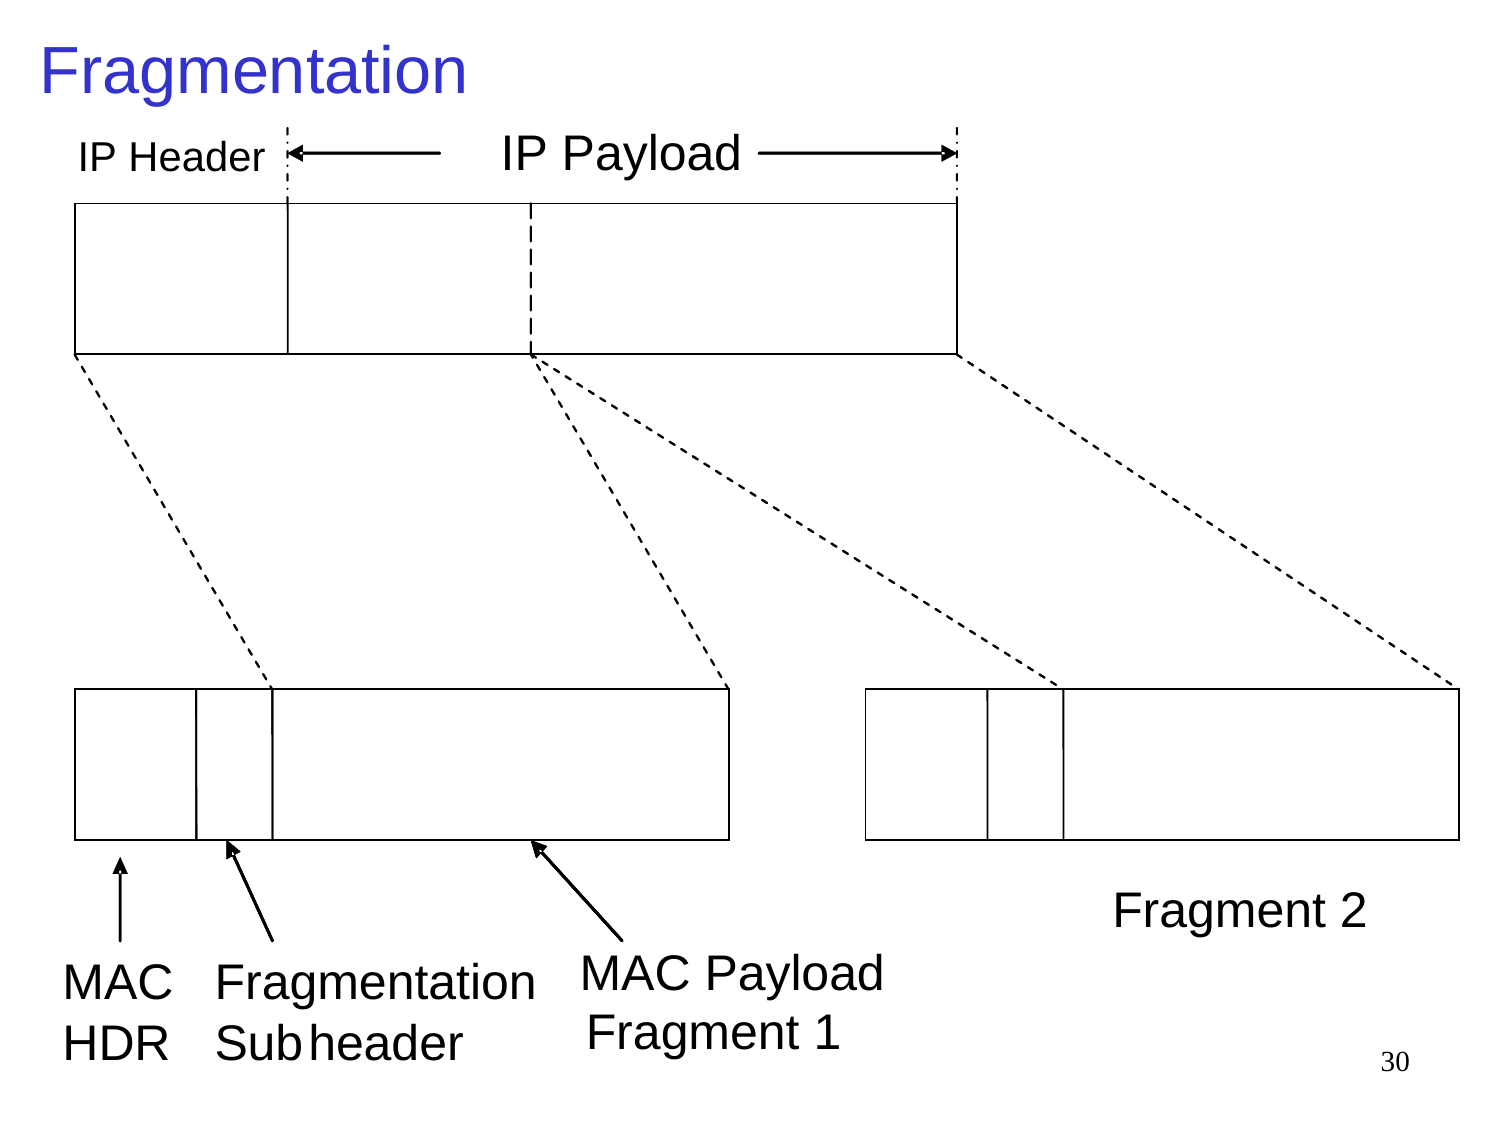

Fragmentation
IP Payload
IP Header
Fragment 2
MAC Payload
MAC
Fragmentation
Fragment 1
HDR
Sub
header
30